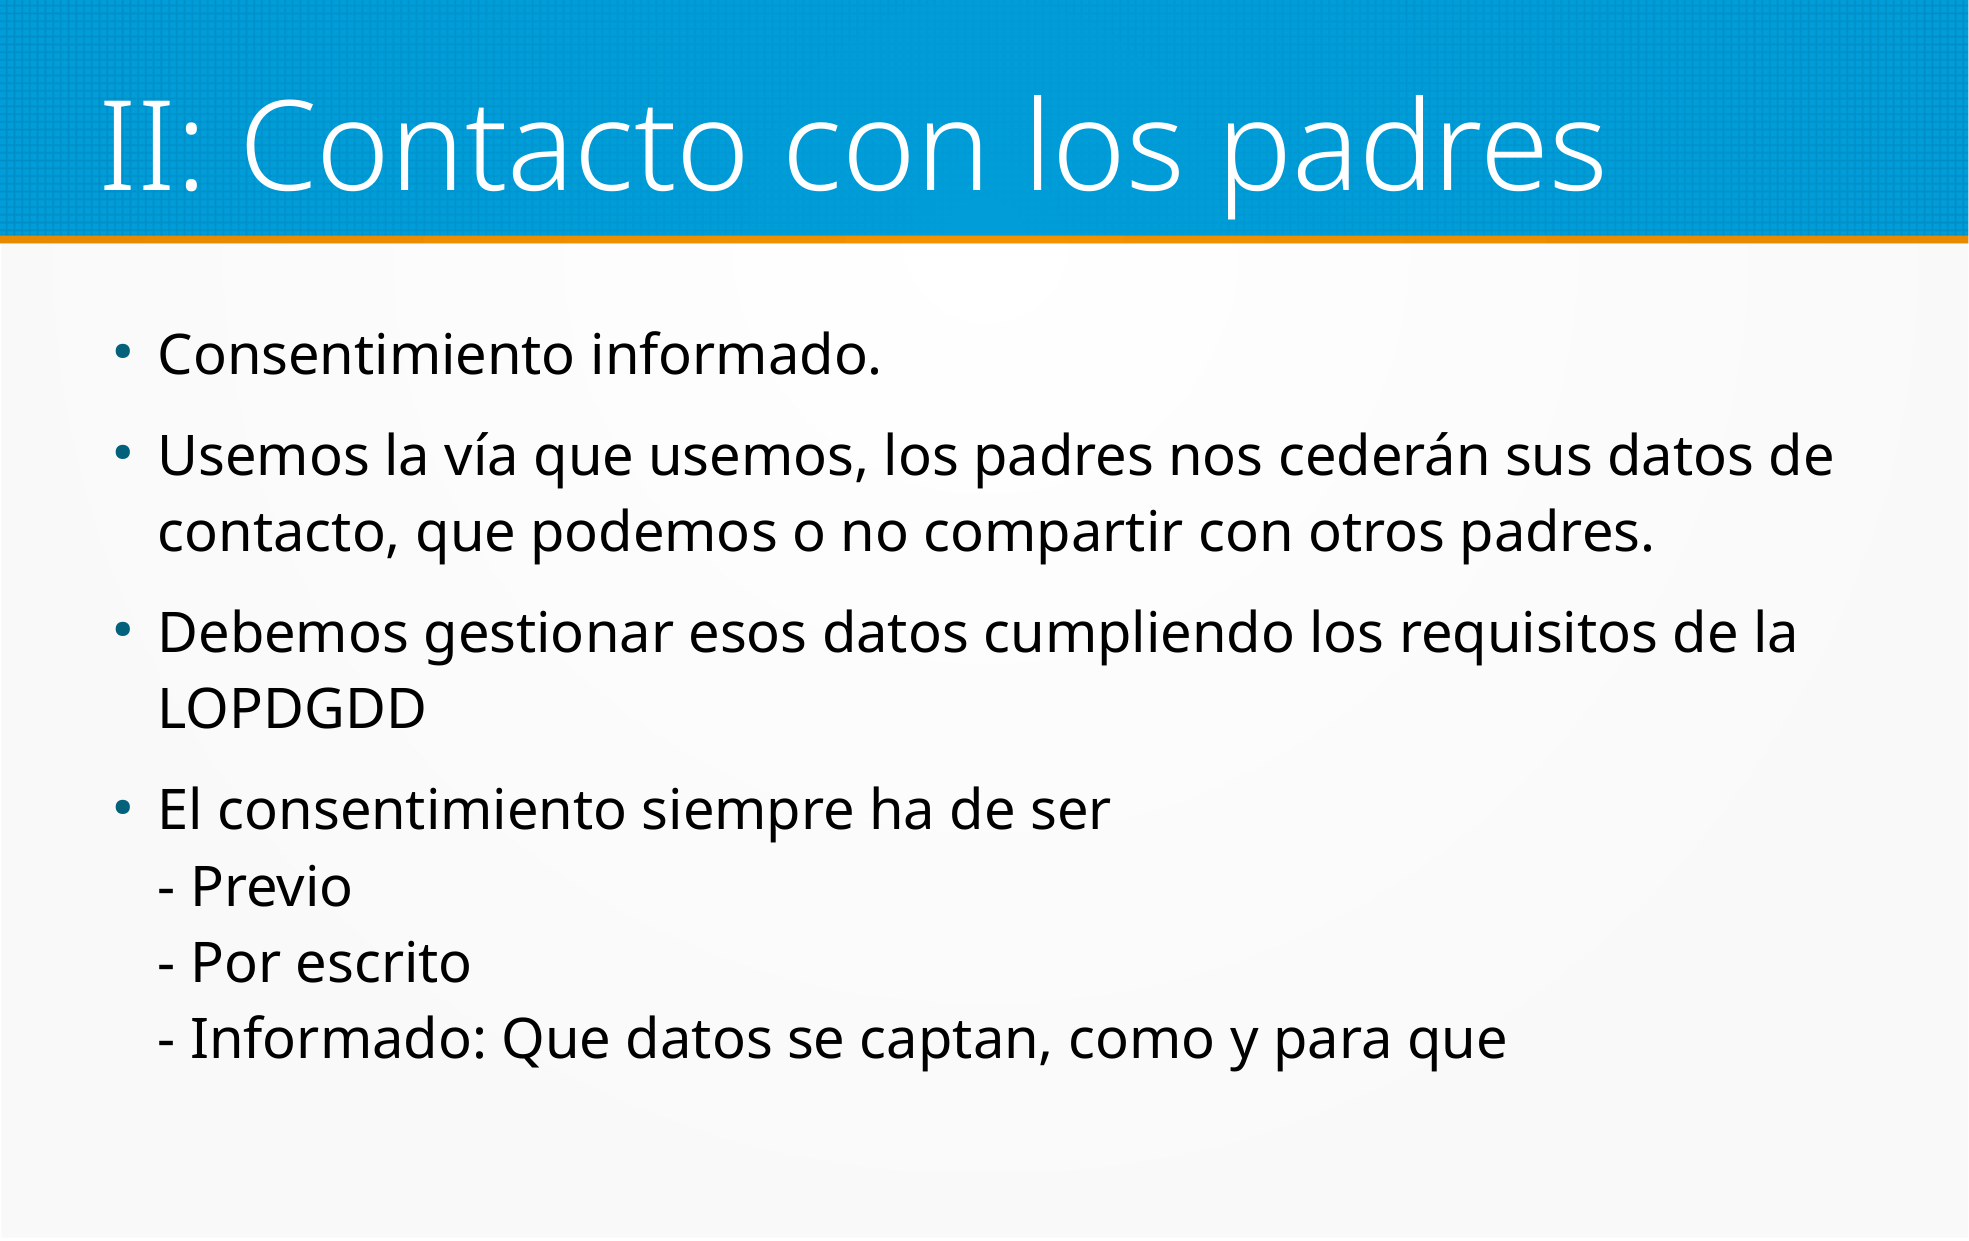

# II: Contacto con los padres
Consentimiento informado.
Usemos la vía que usemos, los padres nos cederán sus datos de contacto, que podemos o no compartir con otros padres.
Debemos gestionar esos datos cumpliendo los requisitos de la LOPDGDD
El consentimiento siempre ha de ser
- Previo
- Por escrito
- Informado: Que datos se captan, como y para que